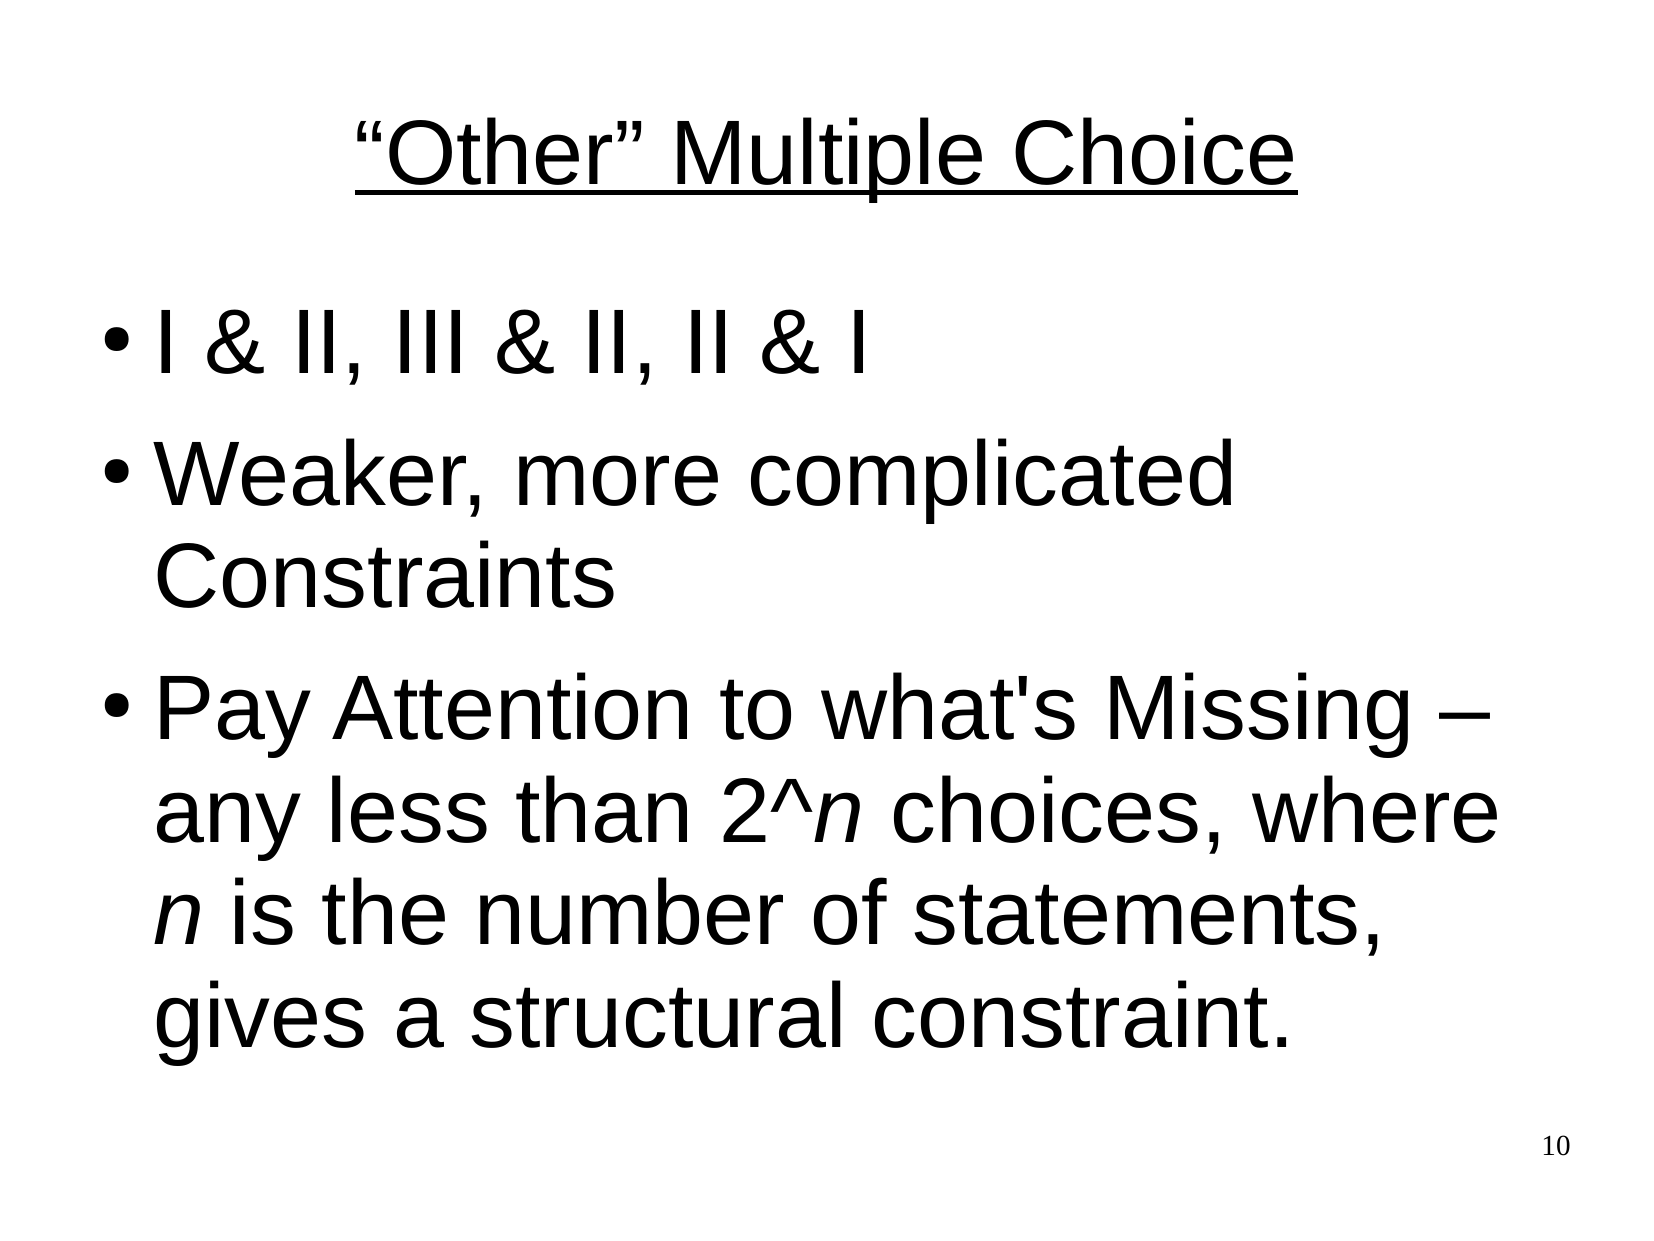

# “Other” Multiple Choice
I & II, III & II, II & I
Weaker, more complicated Constraints
Pay Attention to what's Missing – any less than 2^n choices, where n is the number of statements, gives a structural constraint.
10